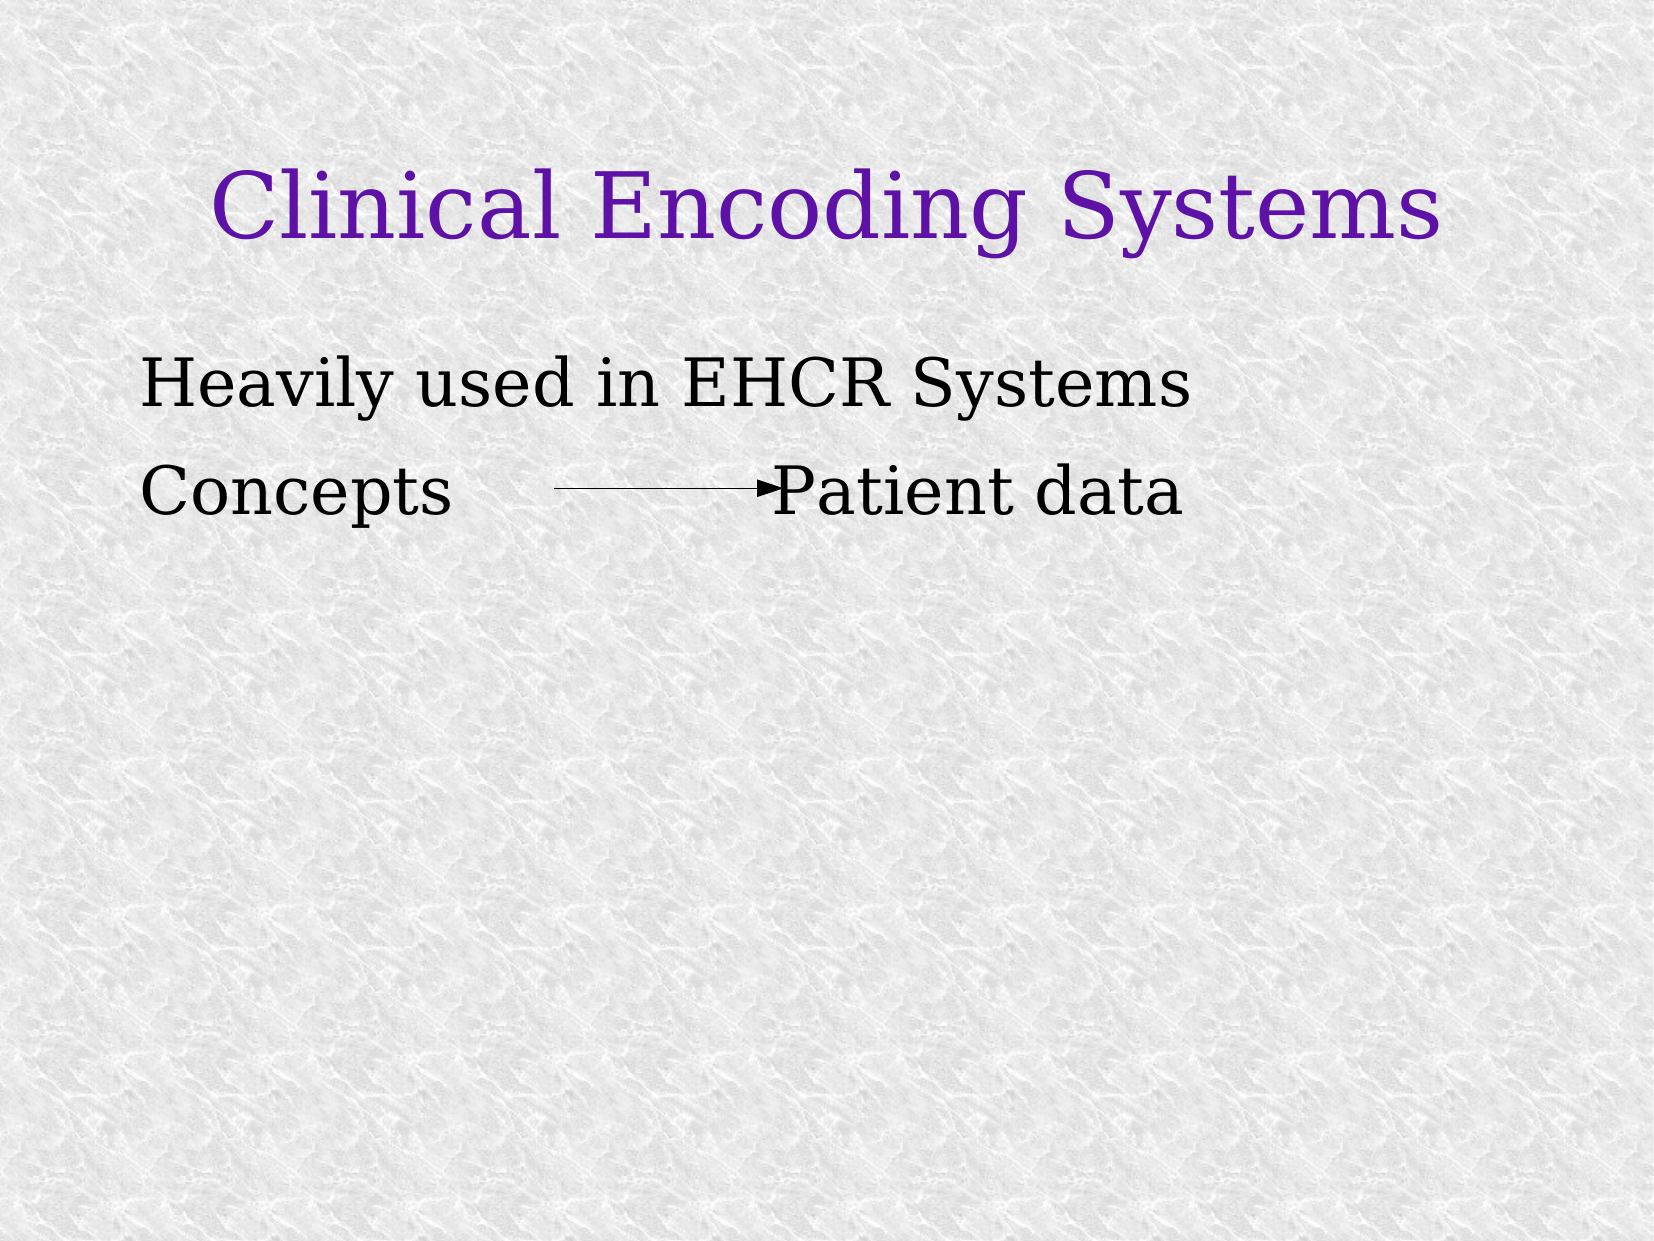

# Clinical Encoding Systems
Heavily used in EHCR Systems
Concepts Patient data